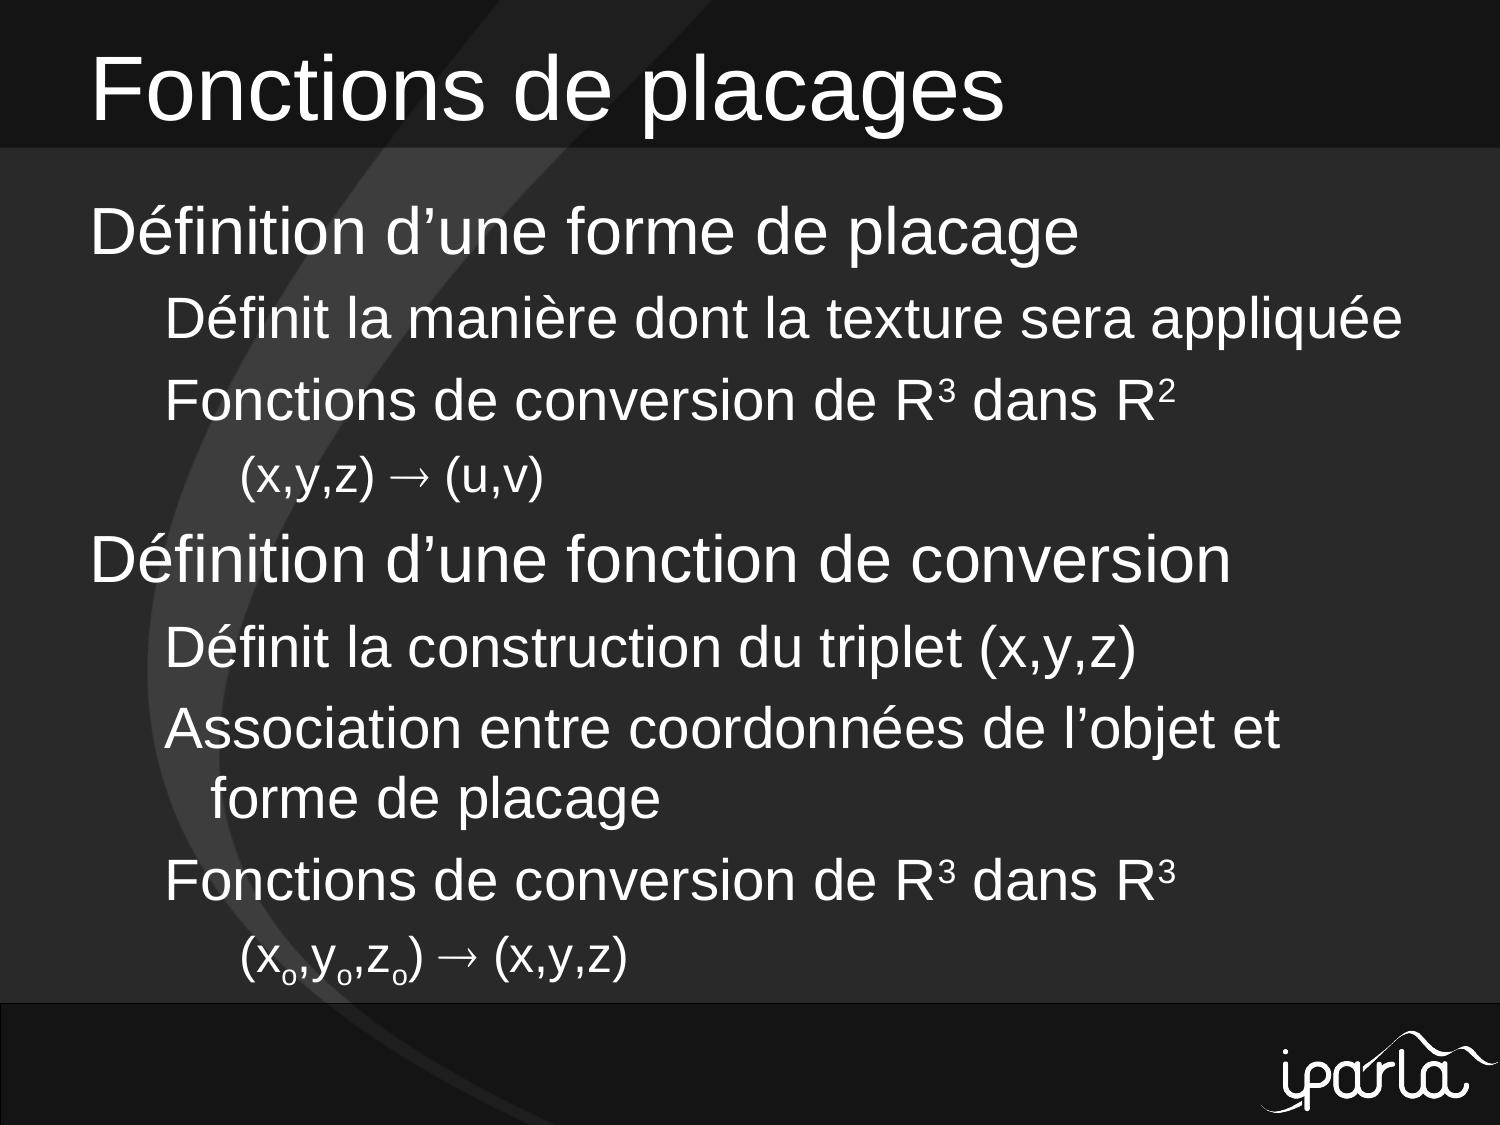

# Fonctions de placages
Définition d’une forme de placage
Définit la manière dont la texture sera appliquée
Fonctions de conversion de R3 dans R2
(x,y,z)  (u,v)
Définition d’une fonction de conversion
Définit la construction du triplet (x,y,z)
Association entre coordonnées de l’objet et forme de placage
Fonctions de conversion de R3 dans R3
(xo,yo,zo)  (x,y,z)